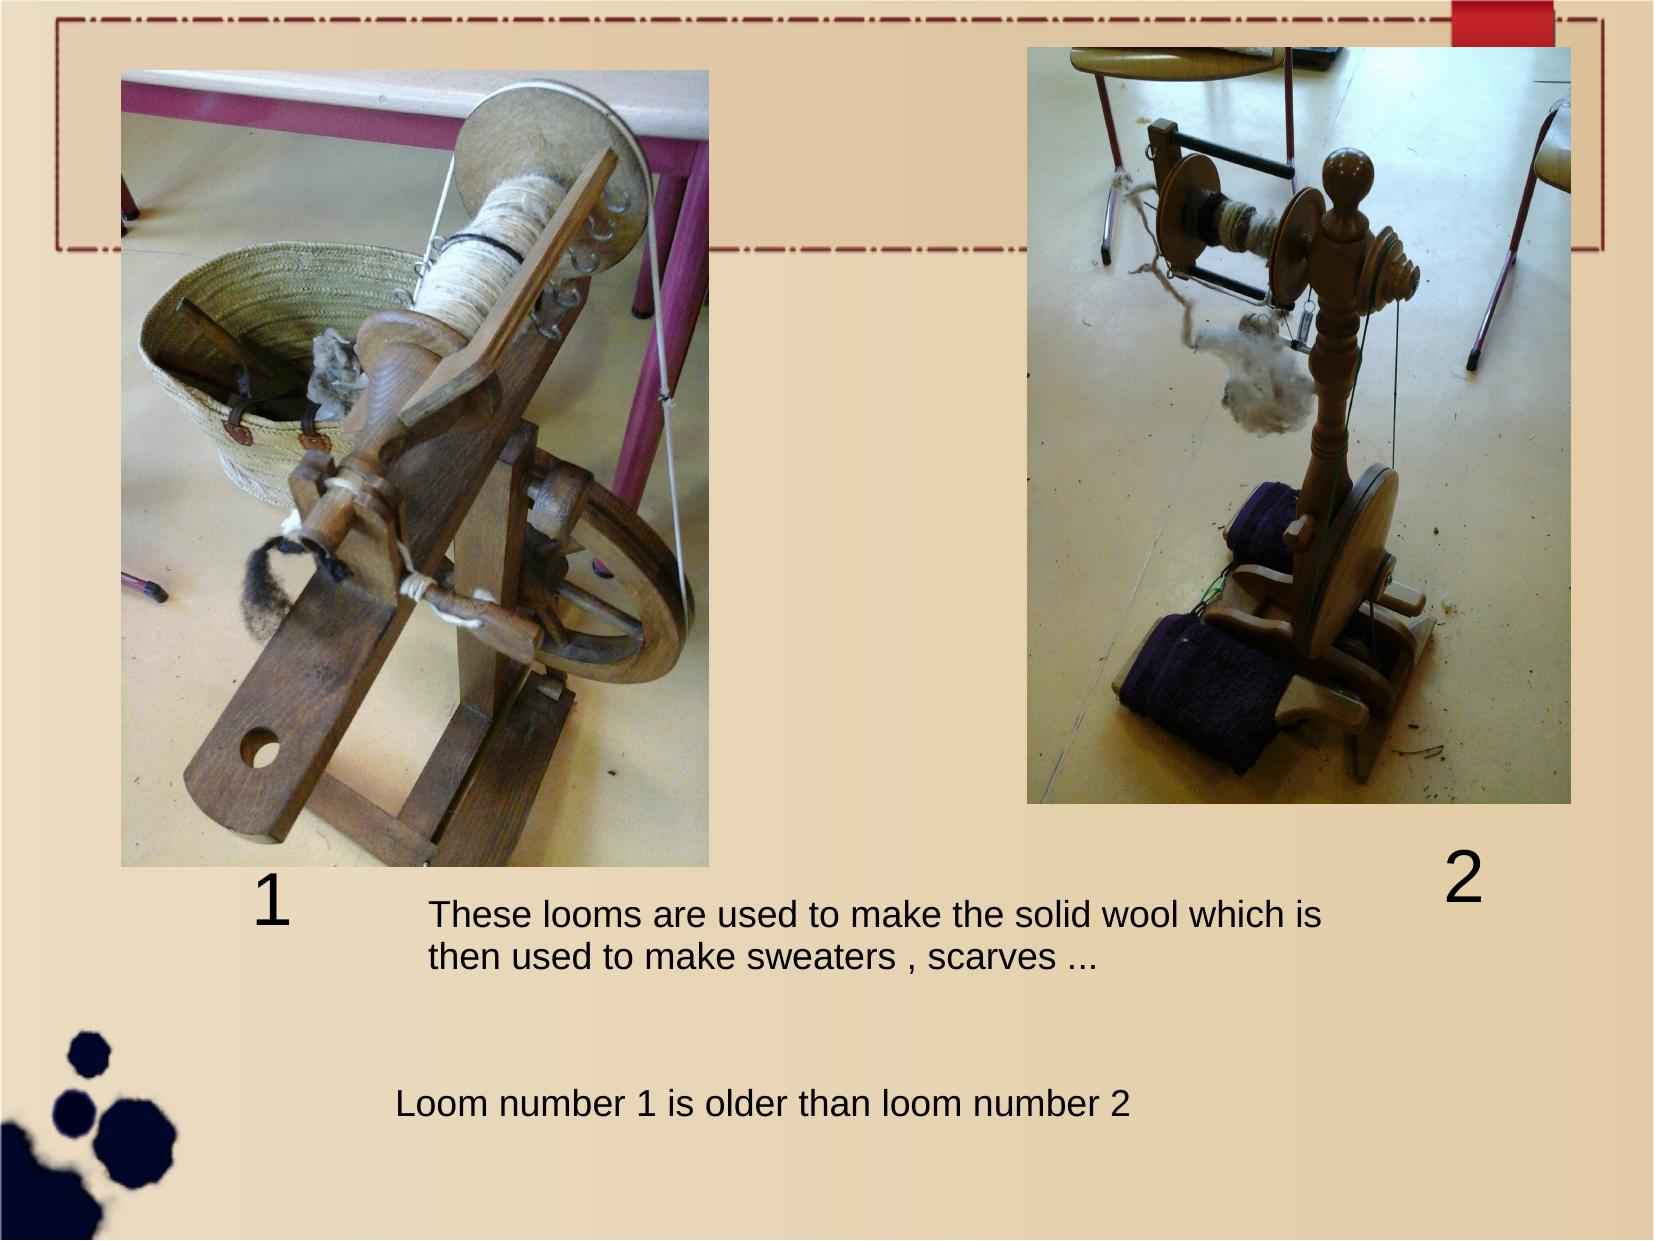

2
1
These looms are used to make the solid wool which is then used to make sweaters , scarves ...
 Loom number 1 is older than loom number 2